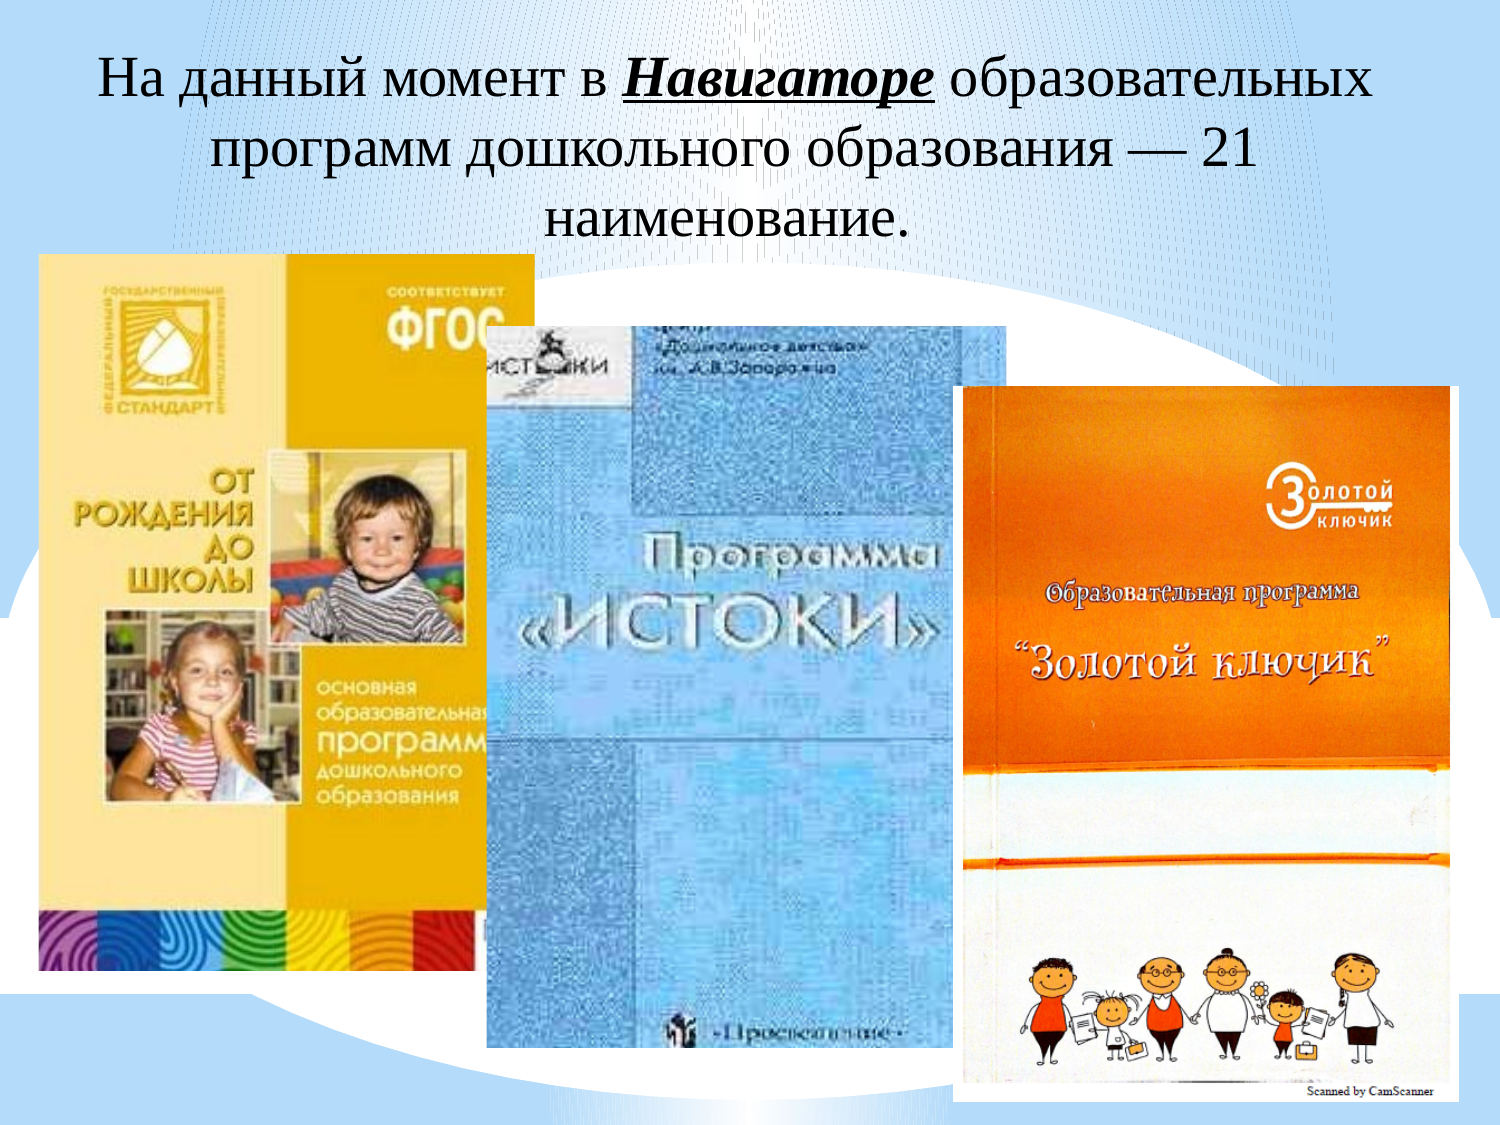

На данный момент в Навигаторе образовательных программ дошкольного образования — 21 наименование.